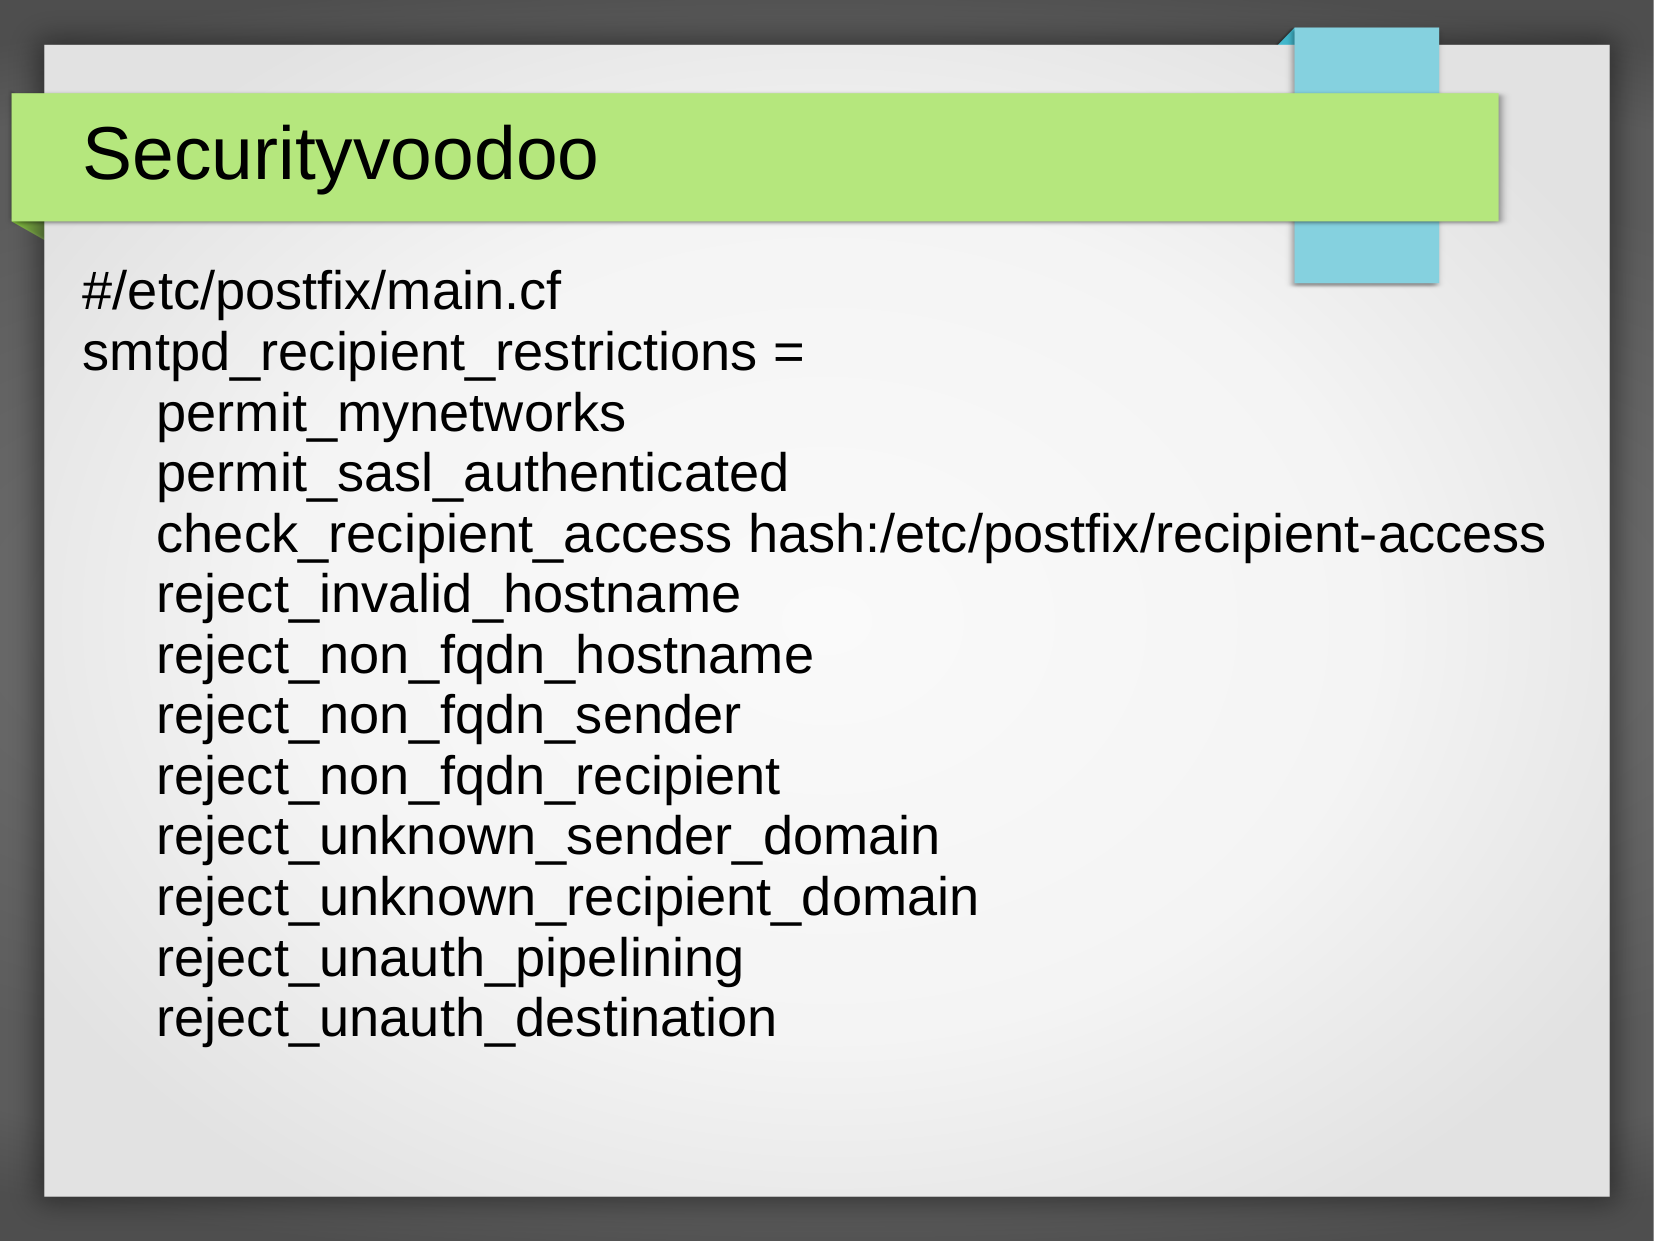

# Securityvoodoo
#/etc/postfix/main.cf
smtpd_recipient_restrictions =
	permit_mynetworks
	permit_sasl_authenticated
	check_recipient_access hash:/etc/postfix/recipient-access
	reject_invalid_hostname
	reject_non_fqdn_hostname
	reject_non_fqdn_sender
	reject_non_fqdn_recipient
	reject_unknown_sender_domain
	reject_unknown_recipient_domain
	reject_unauth_pipelining
	reject_unauth_destination